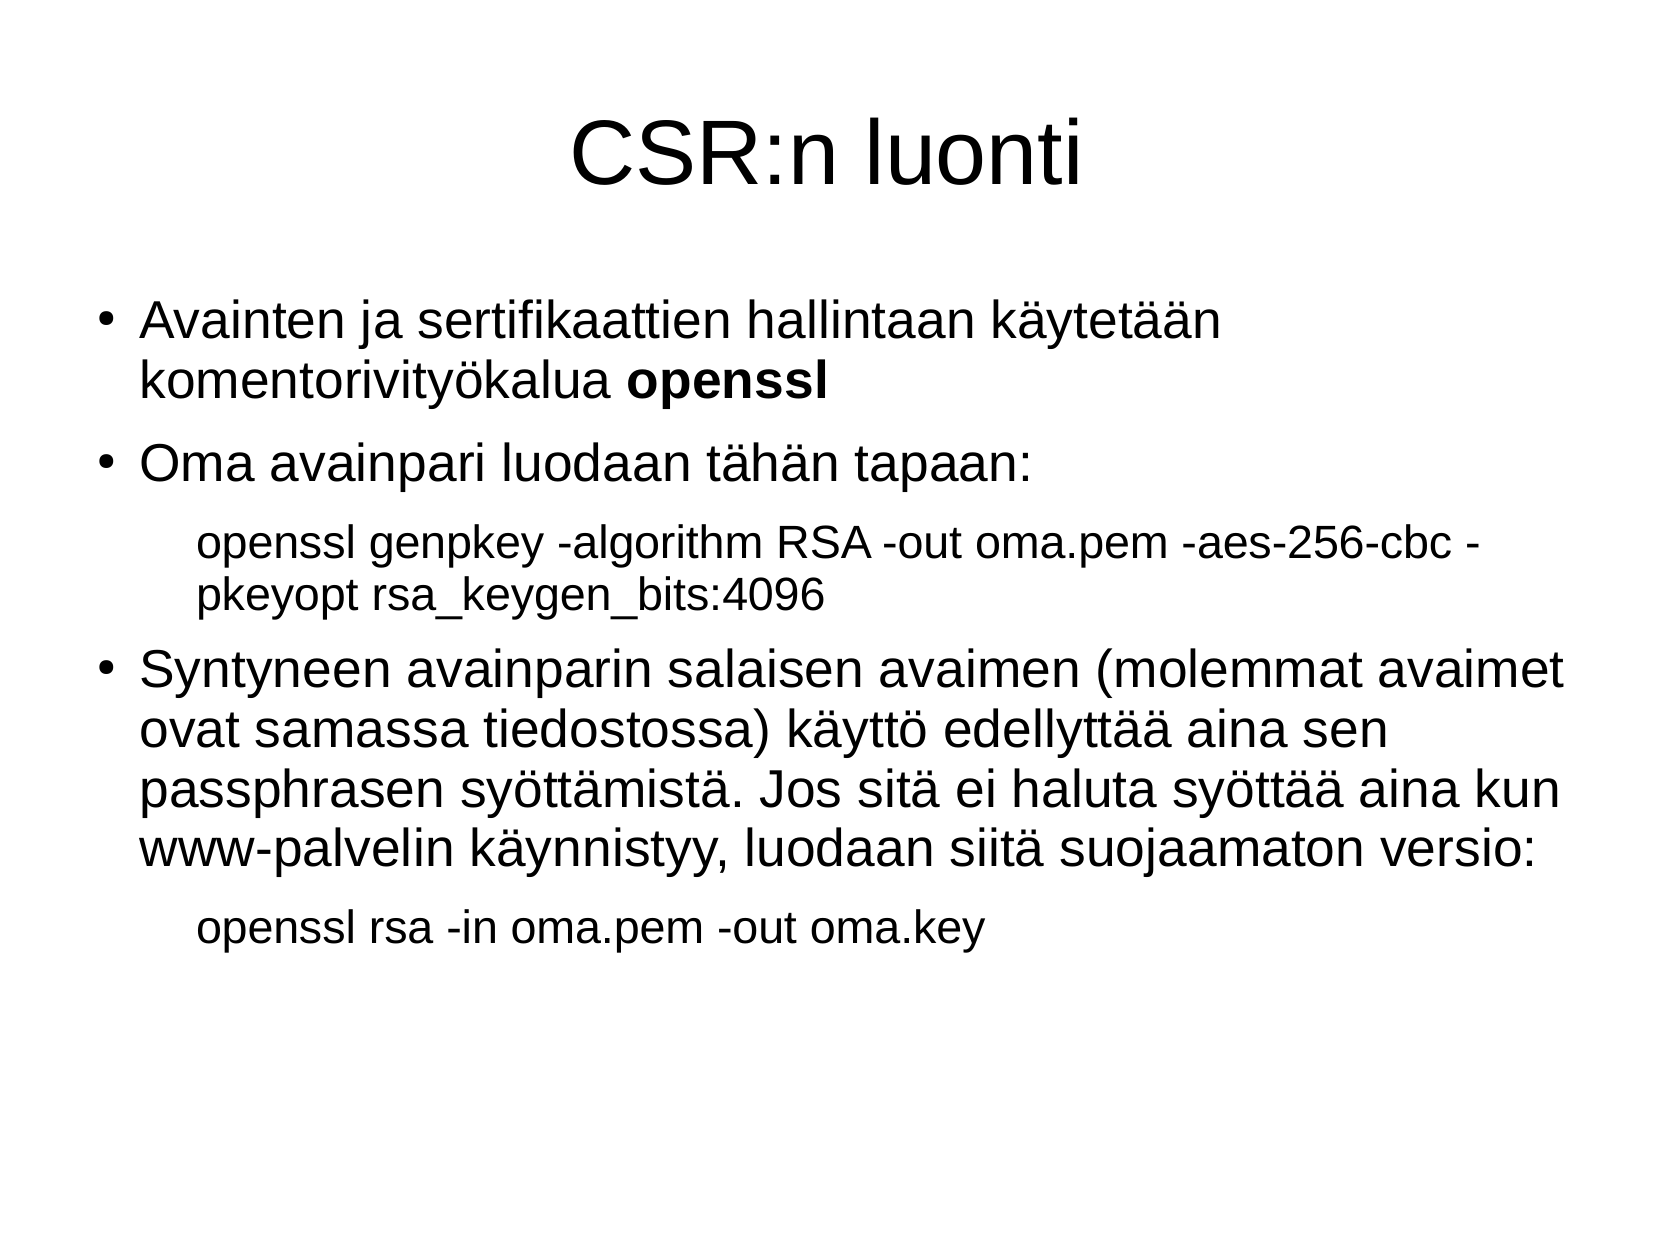

# CSR:n luonti
Avainten ja sertifikaattien hallintaan käytetään komentorivityökalua openssl
Oma avainpari luodaan tähän tapaan:
openssl genpkey -algorithm RSA -out oma.pem -aes-256-cbc -pkeyopt rsa_keygen_bits:4096
Syntyneen avainparin salaisen avaimen (molemmat avaimet ovat samassa tiedostossa) käyttö edellyttää aina sen passphrasen syöttämistä. Jos sitä ei haluta syöttää aina kun www-palvelin käynnistyy, luodaan siitä suojaamaton versio:
openssl rsa -in oma.pem -out oma.key